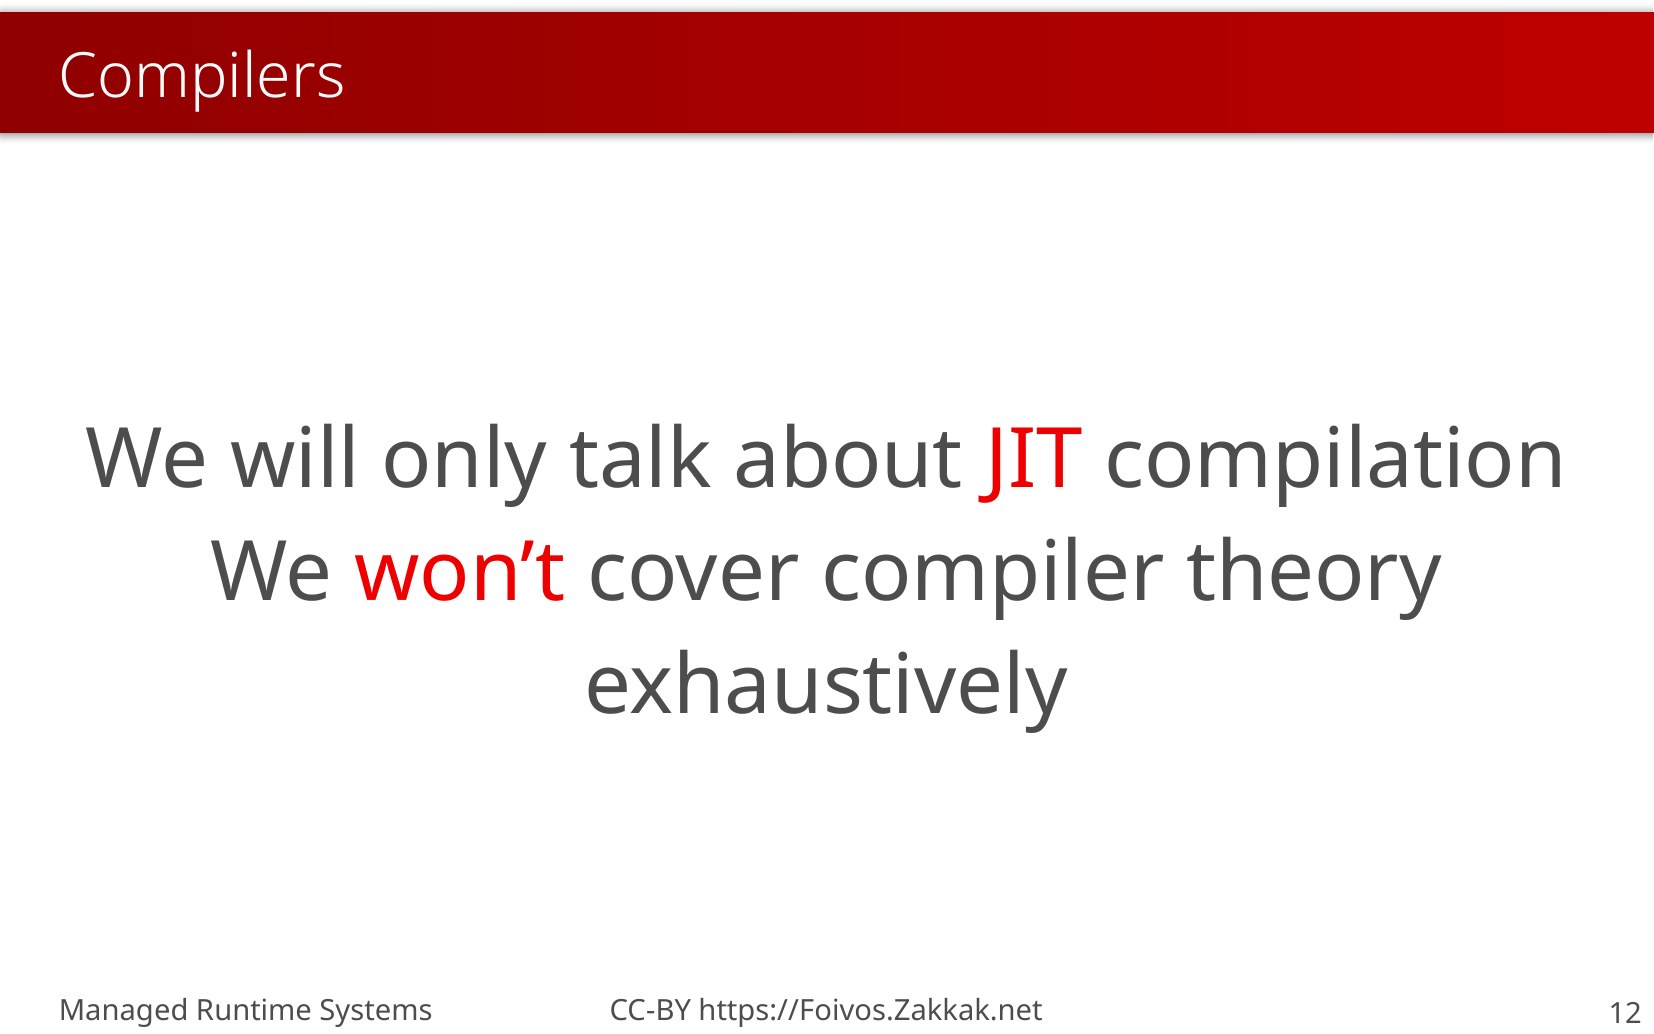

# Compilers
We will only talk about JIT compilation
We won’t cover compiler theory exhaustively
Managed Runtime Systems
CC-BY https://Foivos.Zakkak.net
12